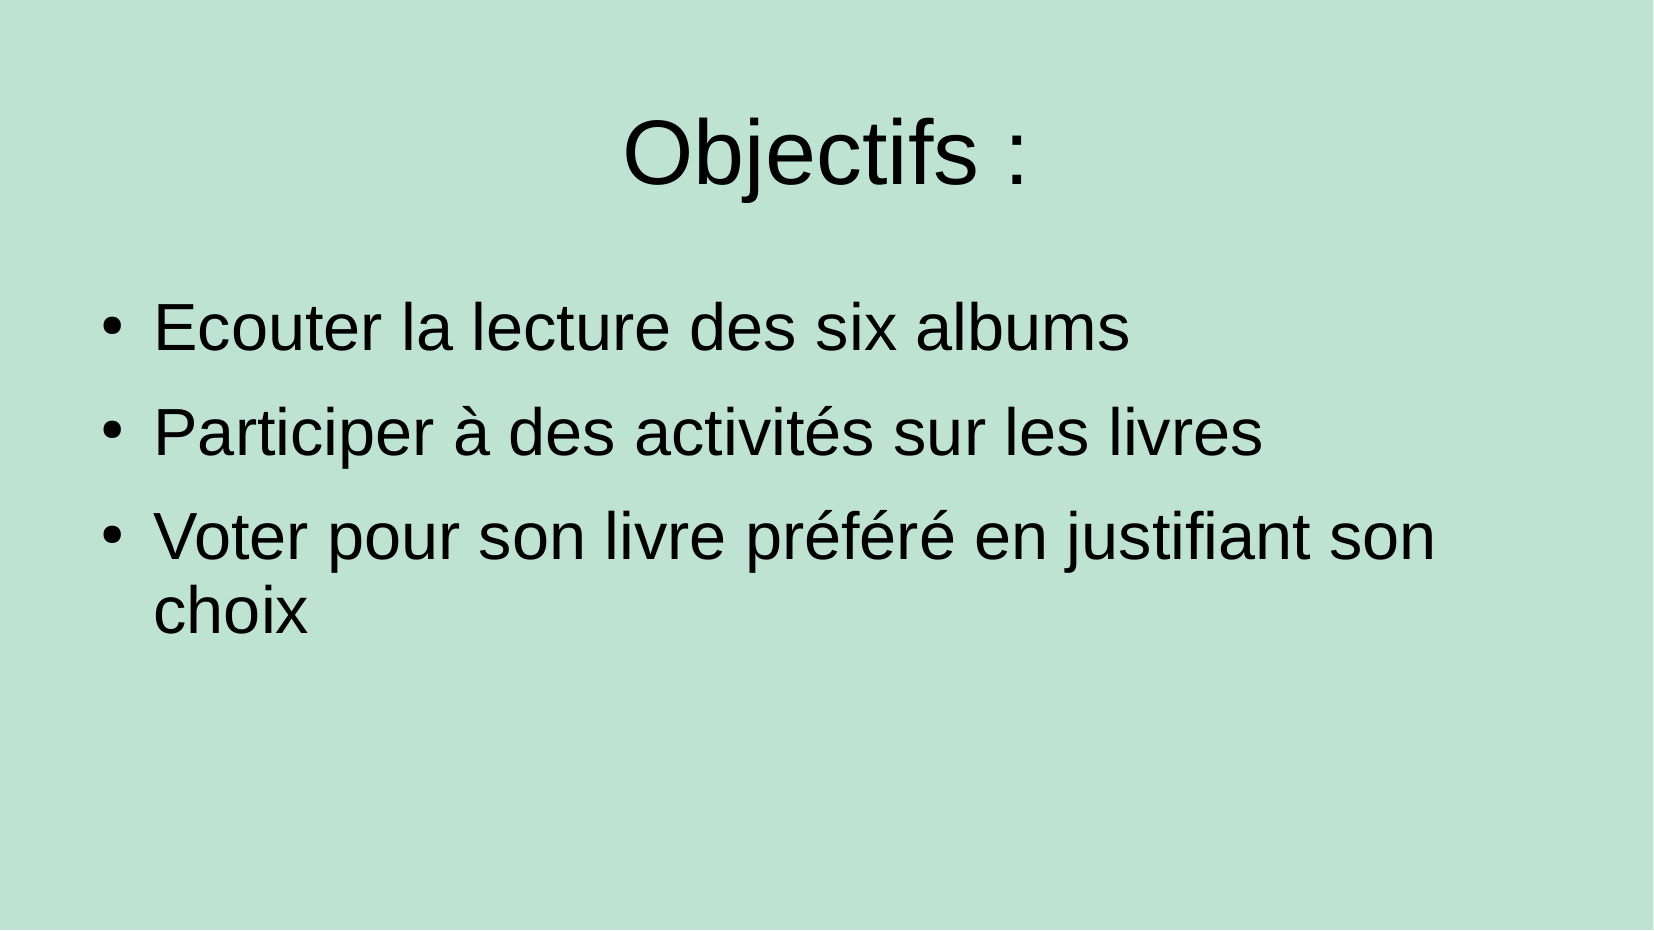

# Objectifs :
Ecouter la lecture des six albums
Participer à des activités sur les livres
Voter pour son livre préféré en justifiant son choix